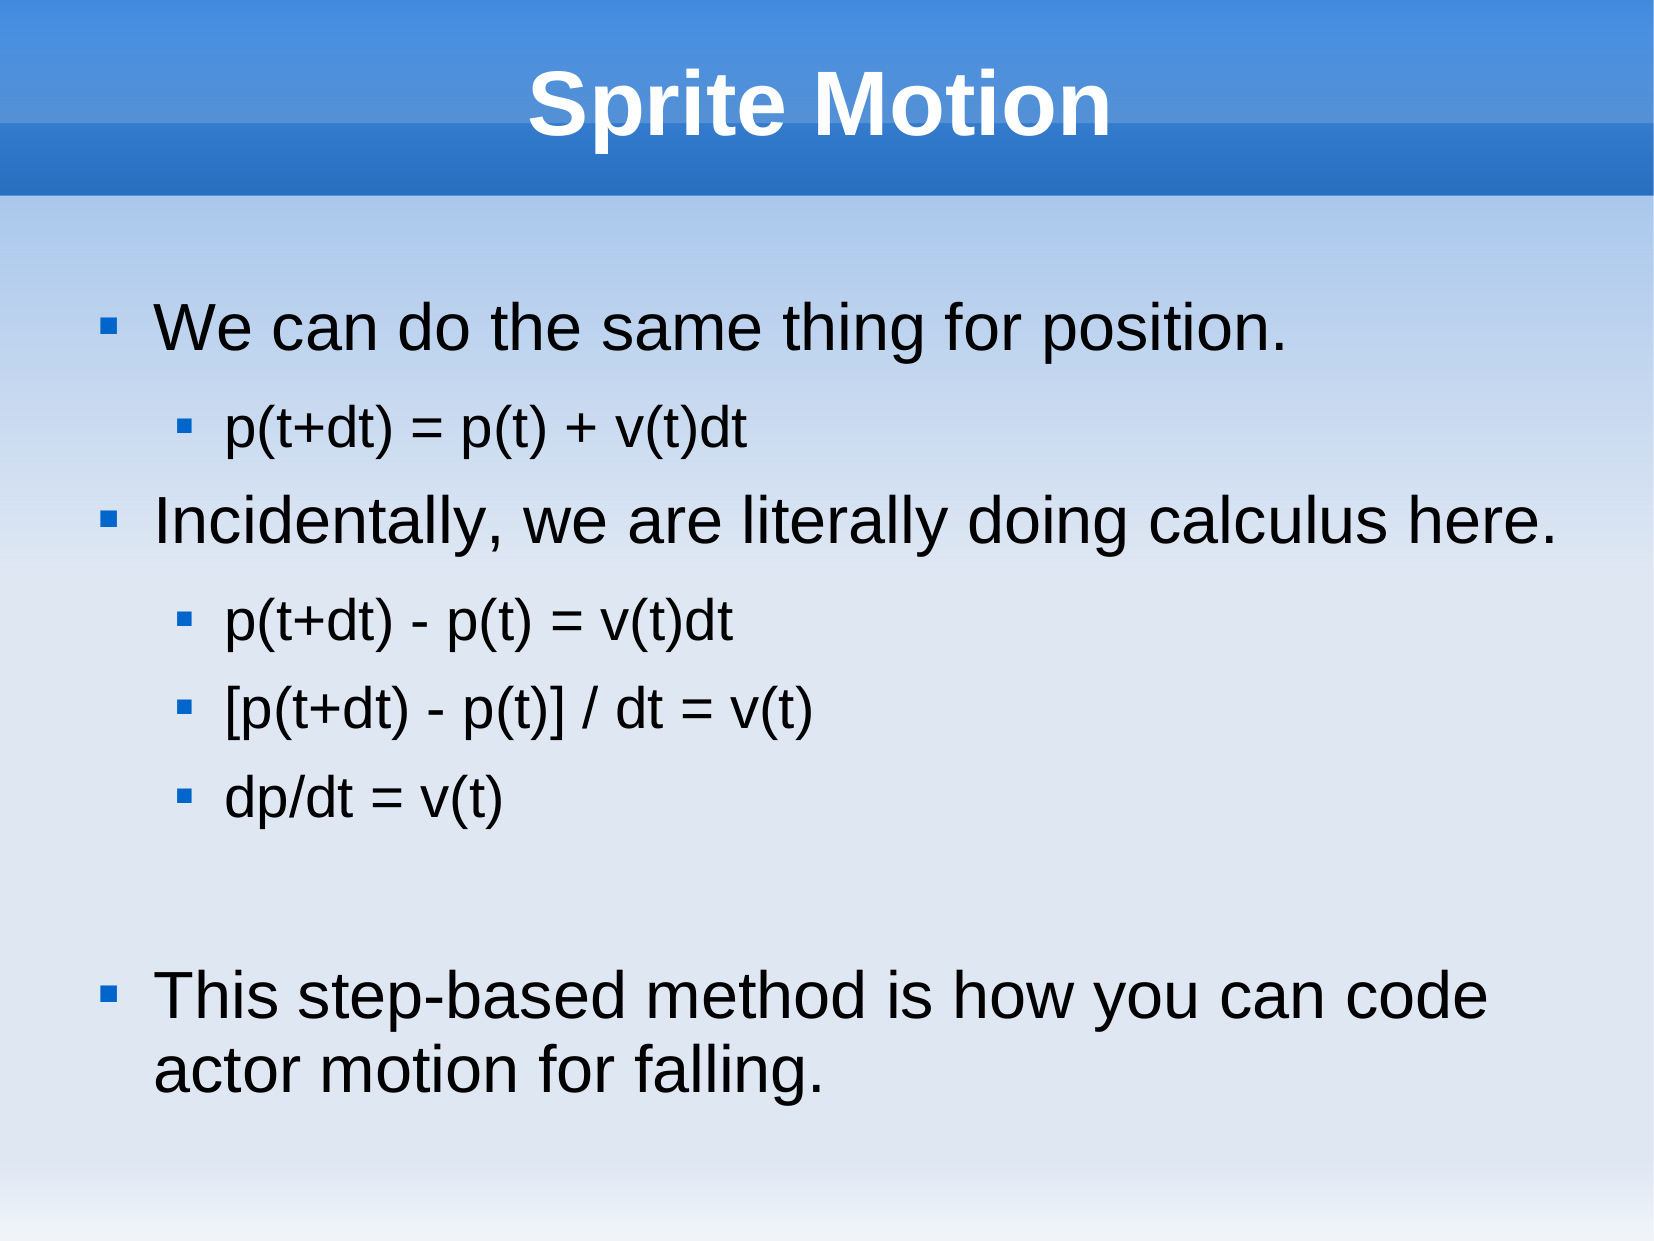

# Sprite Motion
We can do the same thing for position.
p(t+dt) = p(t) + v(t)dt
Incidentally, we are literally doing calculus here.
p(t+dt) - p(t) = v(t)dt
[p(t+dt) - p(t)] / dt = v(t)
dp/dt = v(t)
This step-based method is how you can code actor motion for falling.